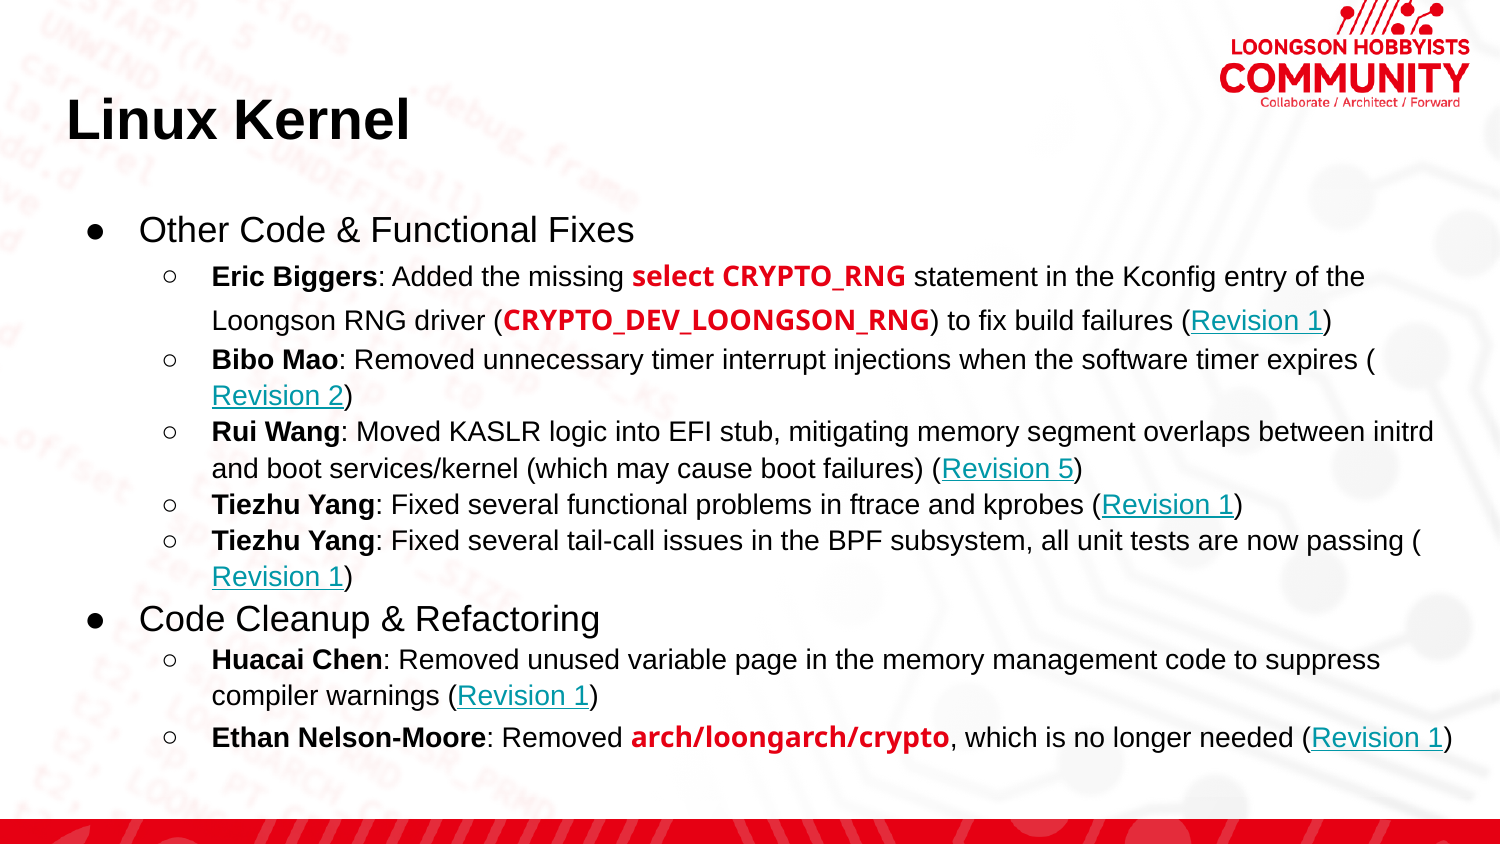

# Linux Kernel
Other Code & Functional Fixes
Eric Biggers: Added the missing select CRYPTO_RNG statement in the Kconfig entry of the Loongson RNG driver (CRYPTO_DEV_LOONGSON_RNG) to fix build failures (Revision 1)
Bibo Mao: Removed unnecessary timer interrupt injections when the software timer expires (Revision 2)
Rui Wang: Moved KASLR logic into EFI stub, mitigating memory segment overlaps between initrd and boot services/kernel (which may cause boot failures) (Revision 5)
Tiezhu Yang: Fixed several functional problems in ftrace and kprobes (Revision 1)
Tiezhu Yang: Fixed several tail-call issues in the BPF subsystem, all unit tests are now passing (Revision 1)
Code Cleanup & Refactoring
Huacai Chen: Removed unused variable page in the memory management code to suppress compiler warnings (Revision 1)
Ethan Nelson-Moore: Removed arch/loongarch/crypto, which is no longer needed (Revision 1)